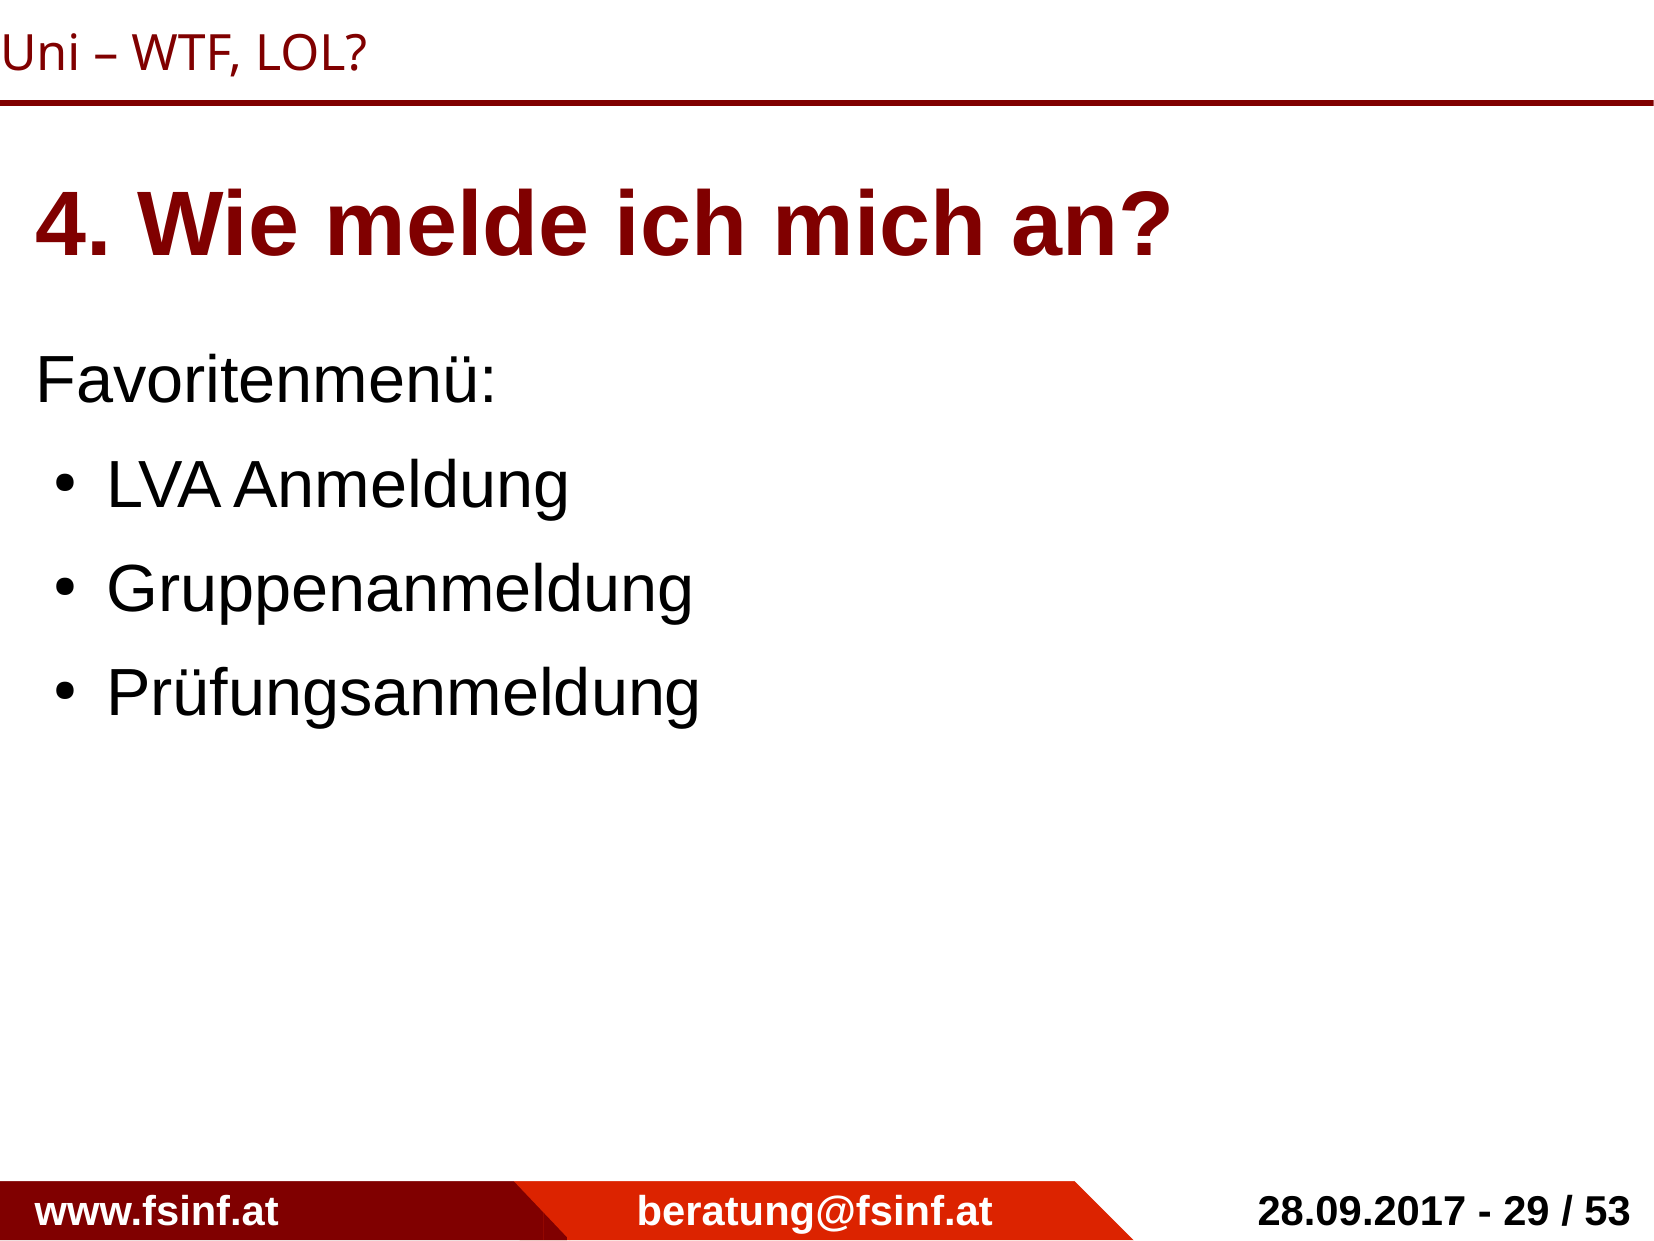

# 4. Wie melde ich mich an?
Favoritenmenü:
LVA Anmeldung
Gruppenanmeldung
Prüfungsanmeldung